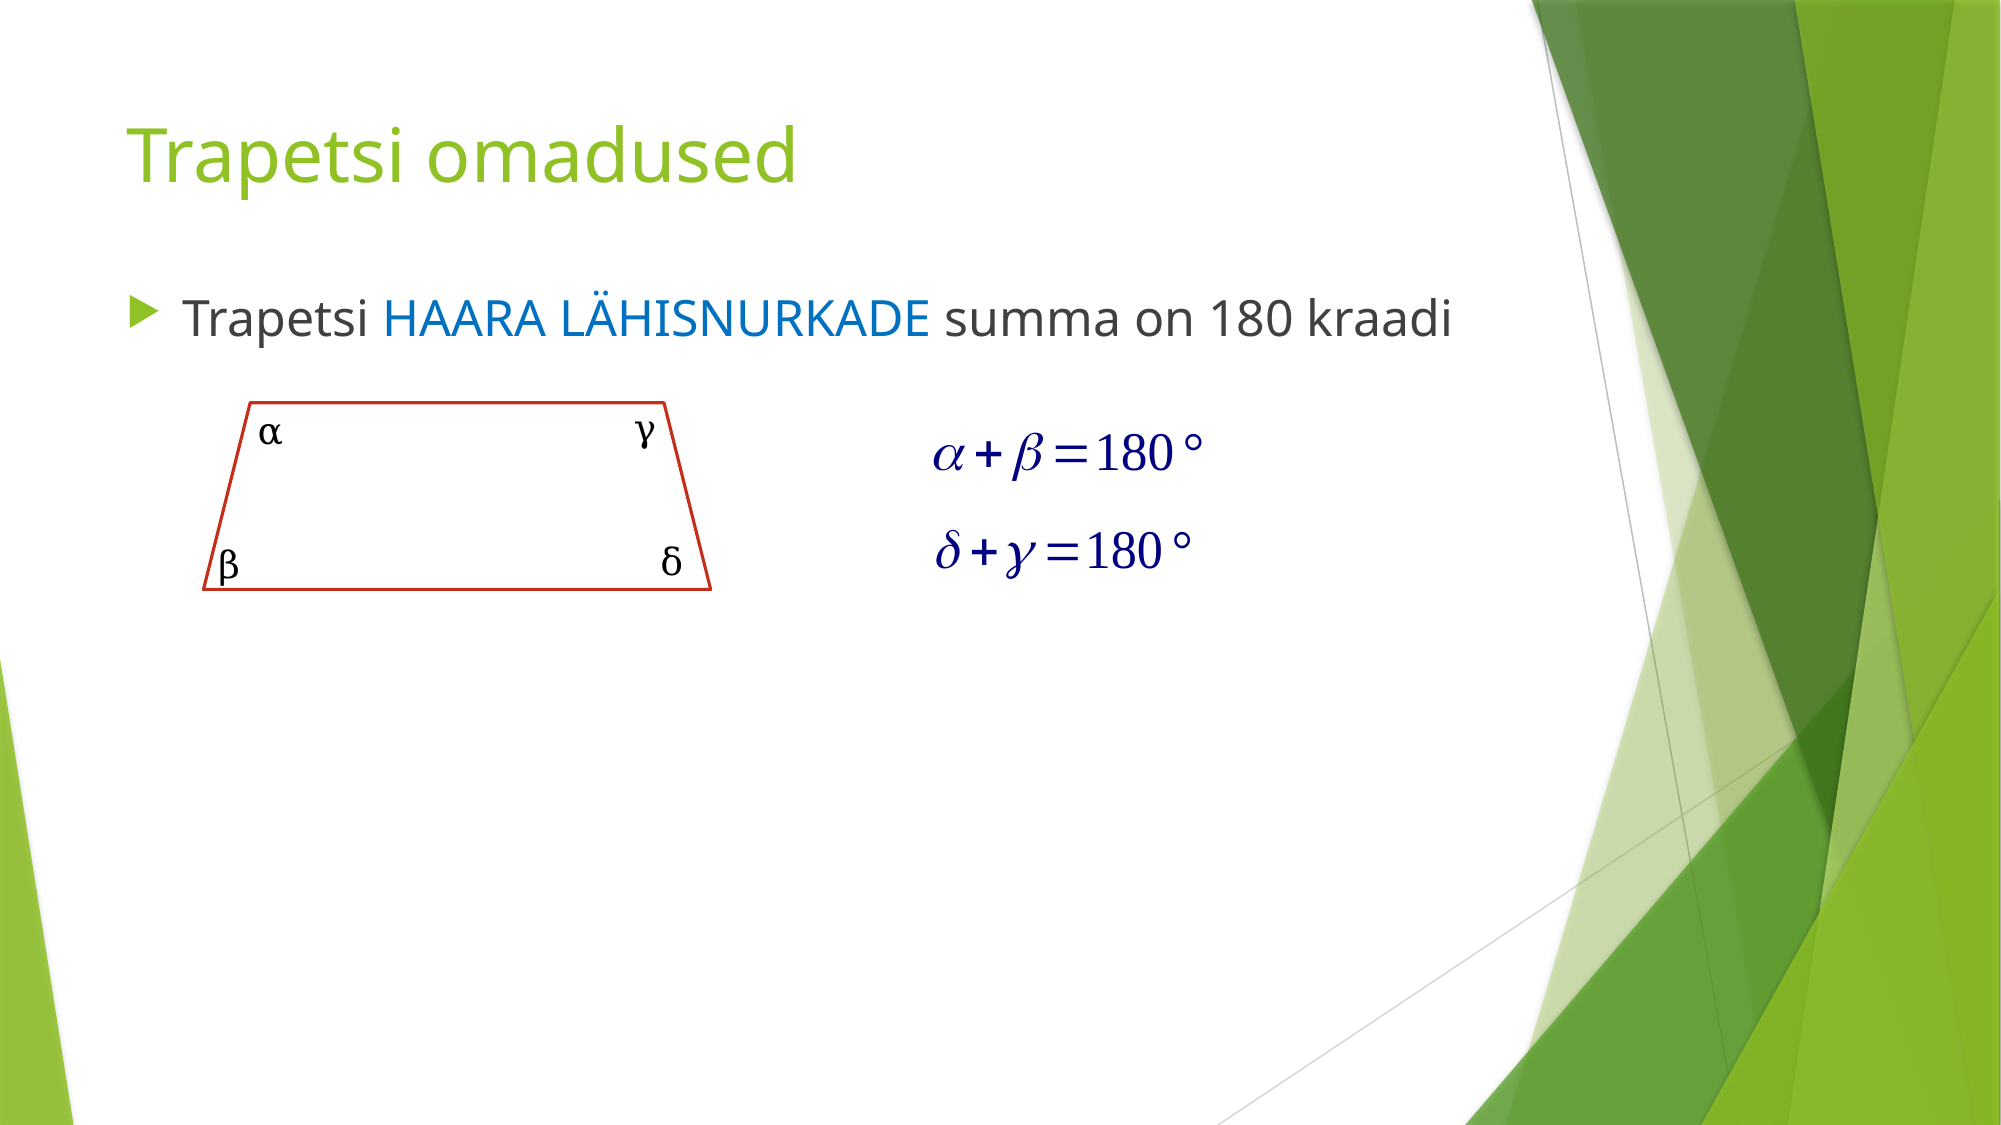

# Trapetsi omadused
Trapetsi HAARA LÄHISNURKADE summa on 180 kraadi
γ
α
δ
β